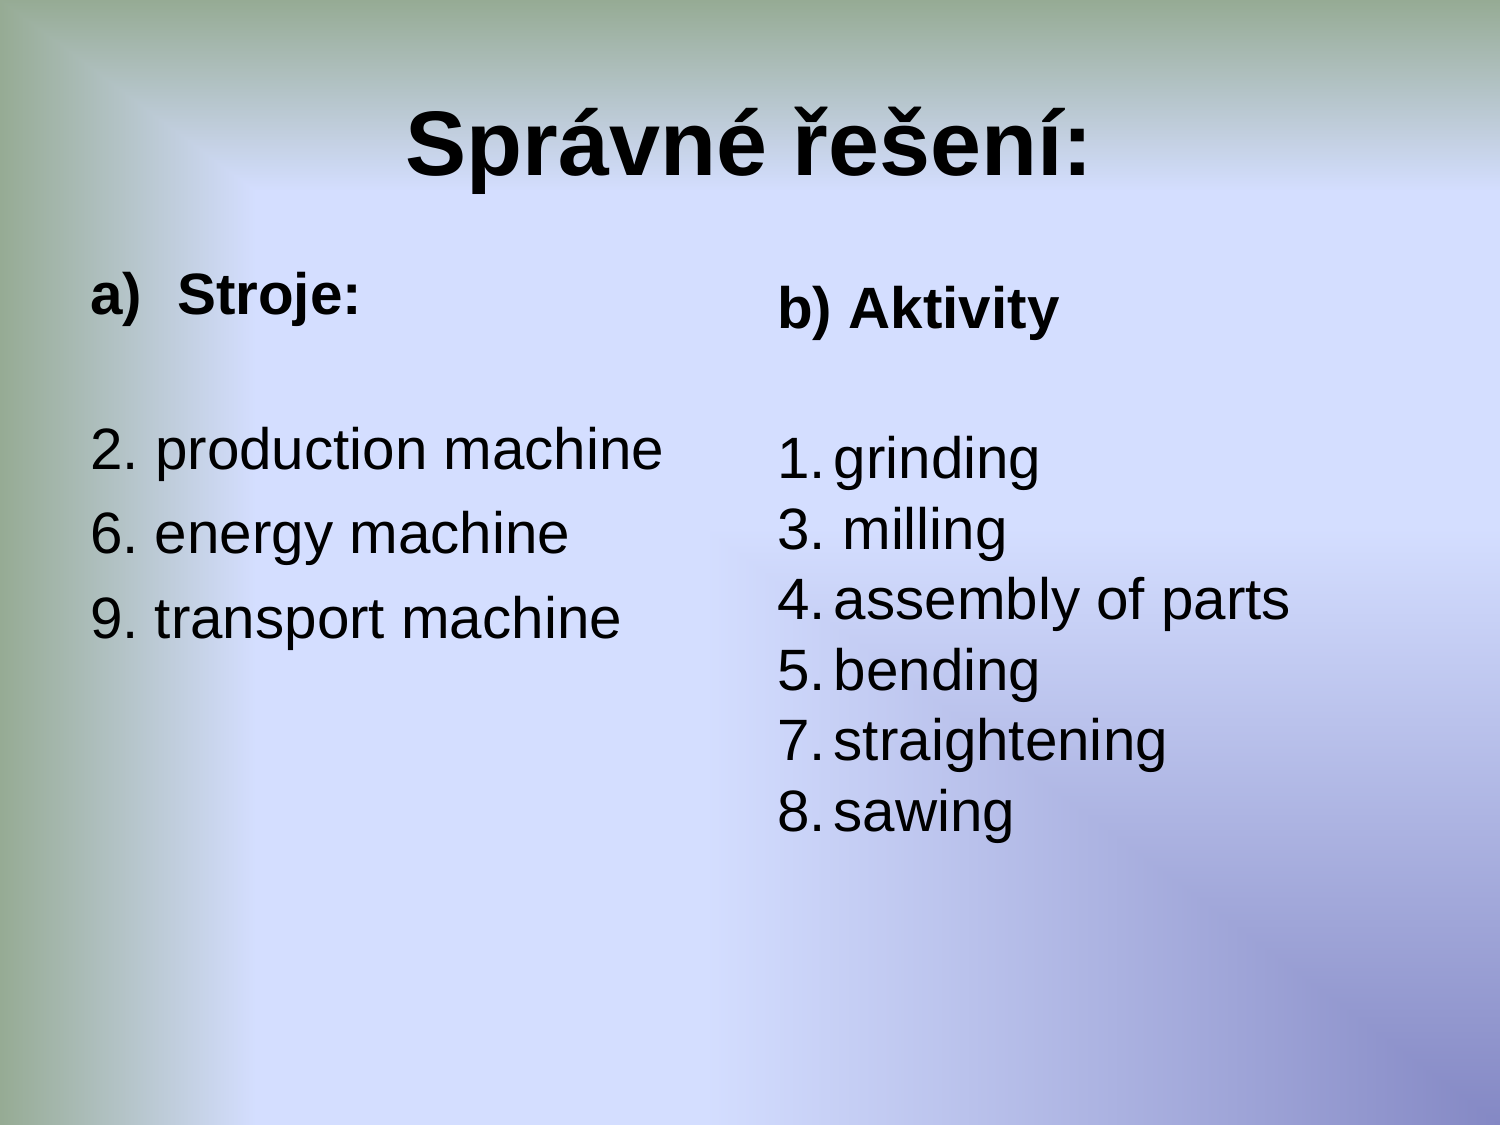

# Správné řešení:
Stroje:
2. production machine
6. energy machine
9. transport machine
b) Aktivity
grinding
3. milling
4.	assembly of parts
5.	bending
7.	straightening
8.	sawing